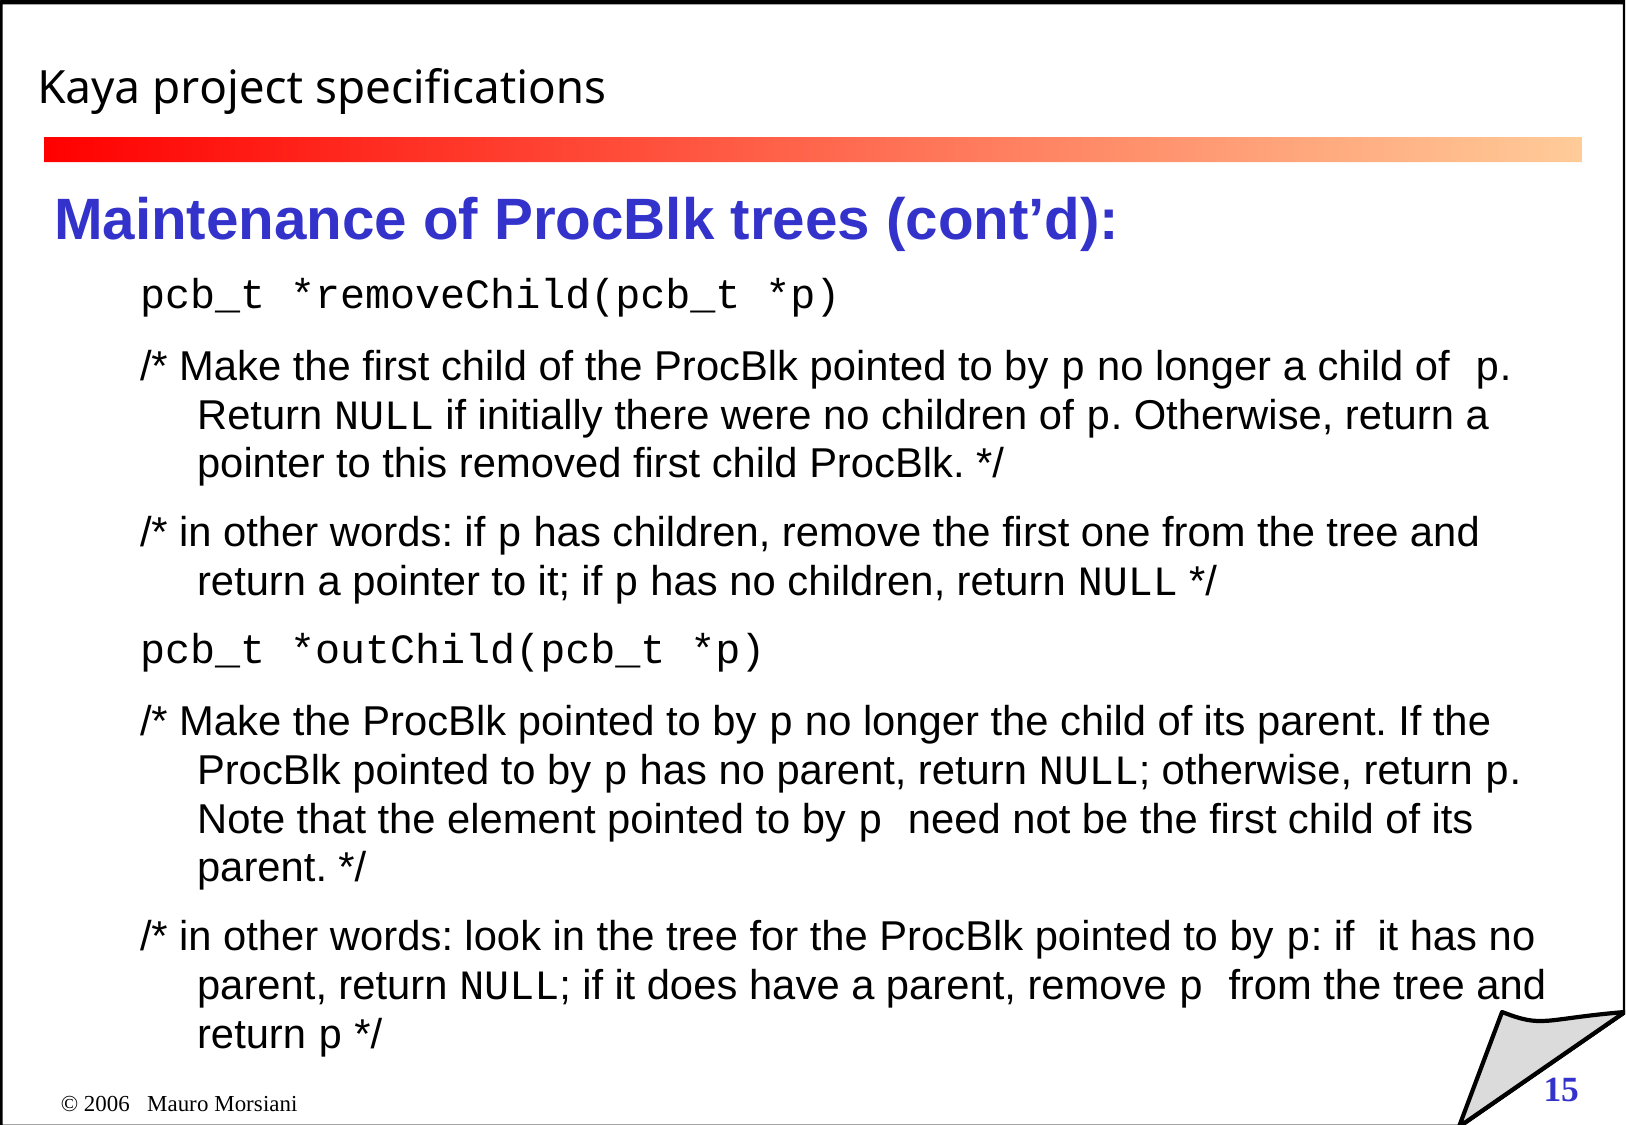

# Kaya project specifications
Maintenance of ProcBlk trees (cont’d):
pcb_t *removeChild(pcb_t *p)
/* Make the first child of the ProcBlk pointed to by p no longer a child of p. Return NULL if initially there were no children of p. Otherwise, return a pointer to this removed first child ProcBlk. */
/* in other words: if p has children, remove the first one from the tree and return a pointer to it; if p has no children, return NULL */
pcb_t *outChild(pcb_t *p)
/* Make the ProcBlk pointed to by p no longer the child of its parent. If the ProcBlk pointed to by p has no parent, return NULL; otherwise, return p. Note that the element pointed to by p need not be the first child of its parent. */
/* in other words: look in the tree for the ProcBlk pointed to by p: if it has no parent, return NULL; if it does have a parent, remove p from the tree and return p */